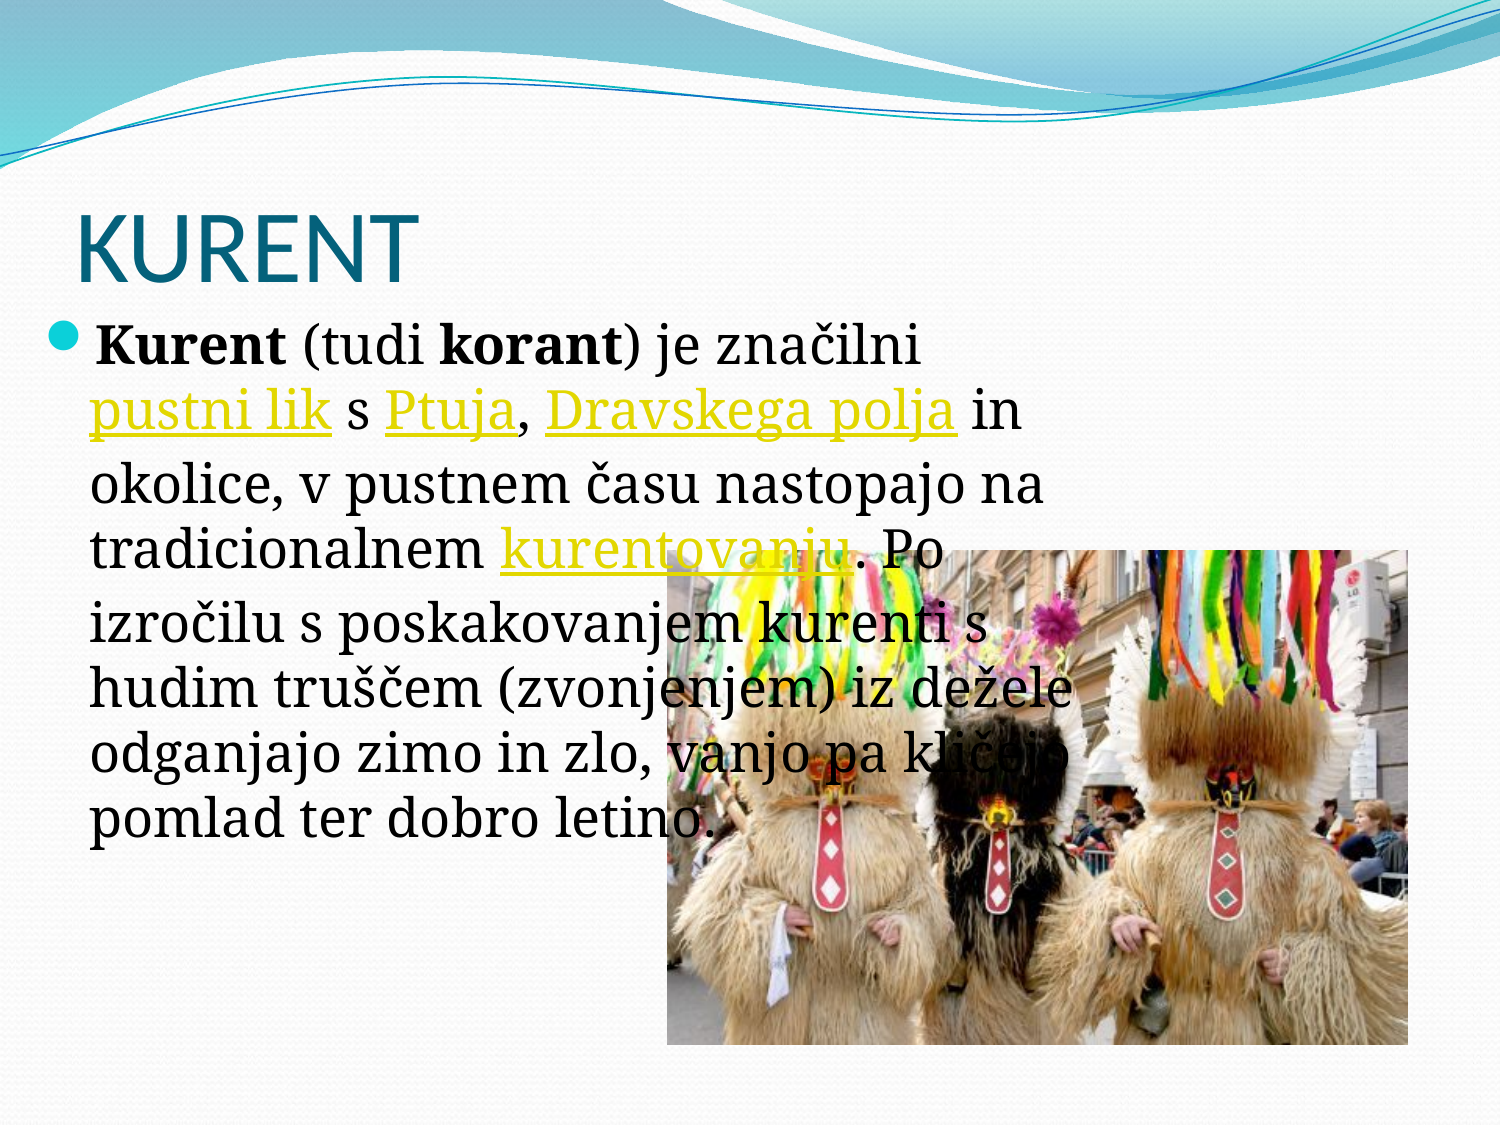

# KURENT
Kurent (tudi korant) je značilni pustni lik s Ptuja, Dravskega polja in okolice, v pustnem času nastopajo na tradicionalnem kurentovanju. Po izročilu s poskakovanjem kurenti s hudim truščem (zvonjenjem) iz dežele odganjajo zimo in zlo, vanjo pa kličejo pomlad ter dobro letino.